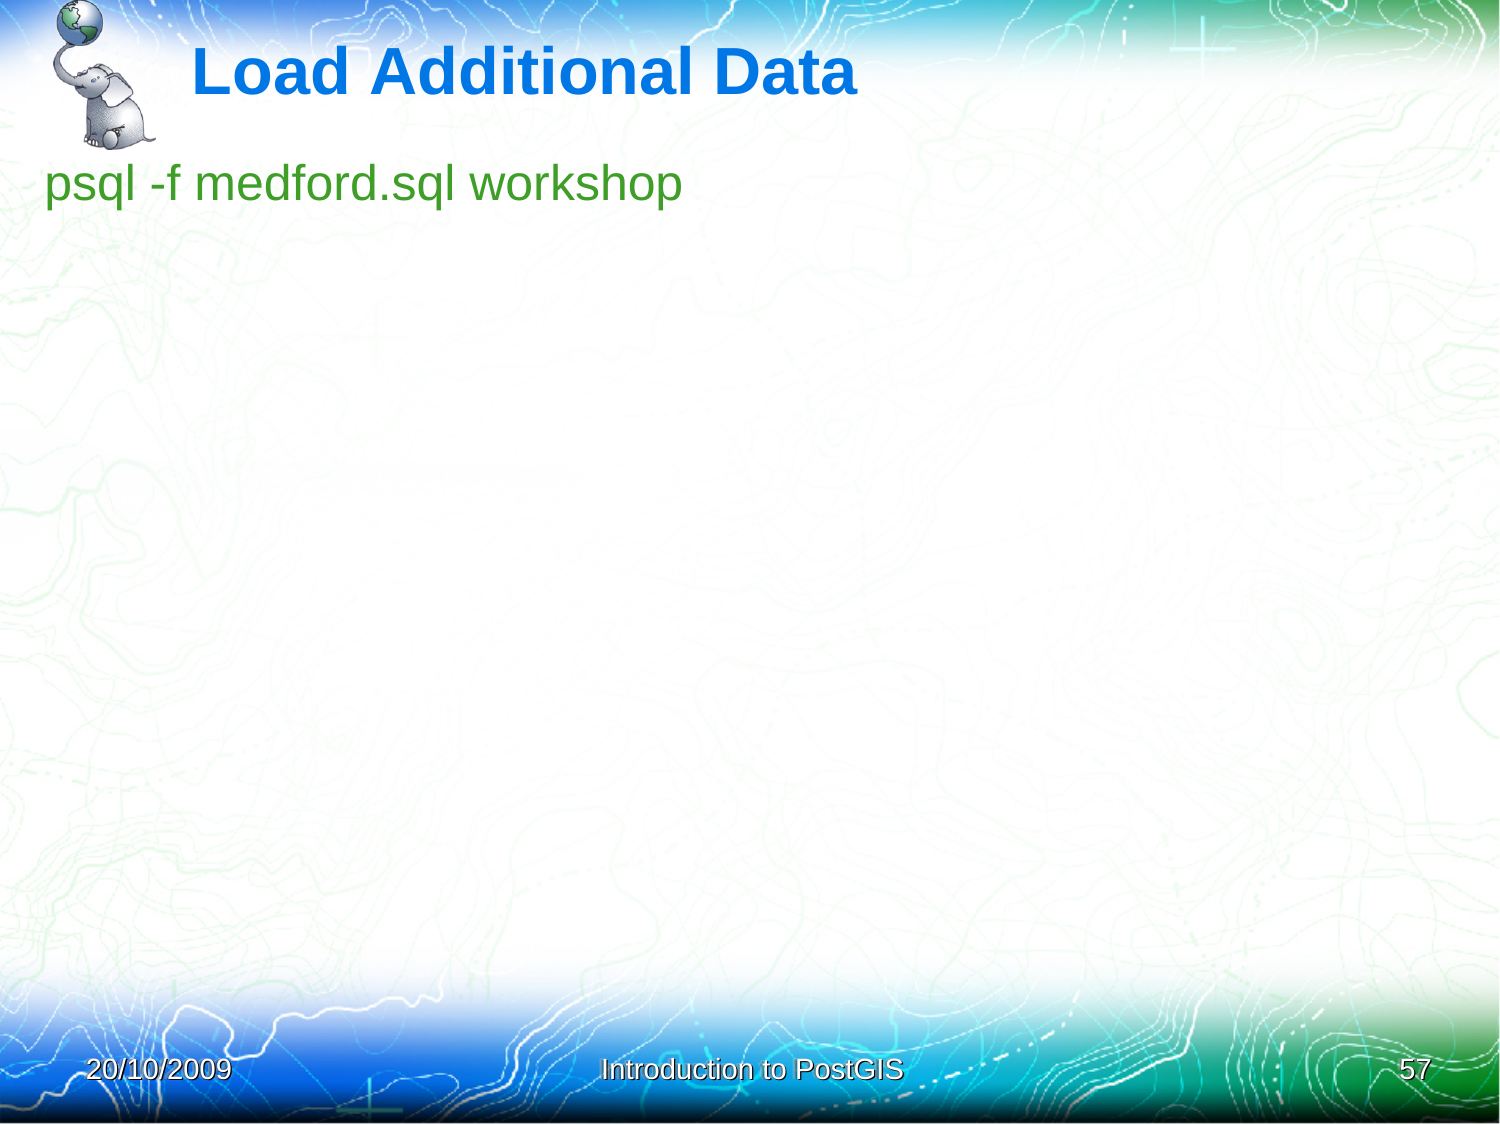

# Load Additional Data
psql -f medford.sql workshop
20/10/2009
Introduction to PostGIS
57